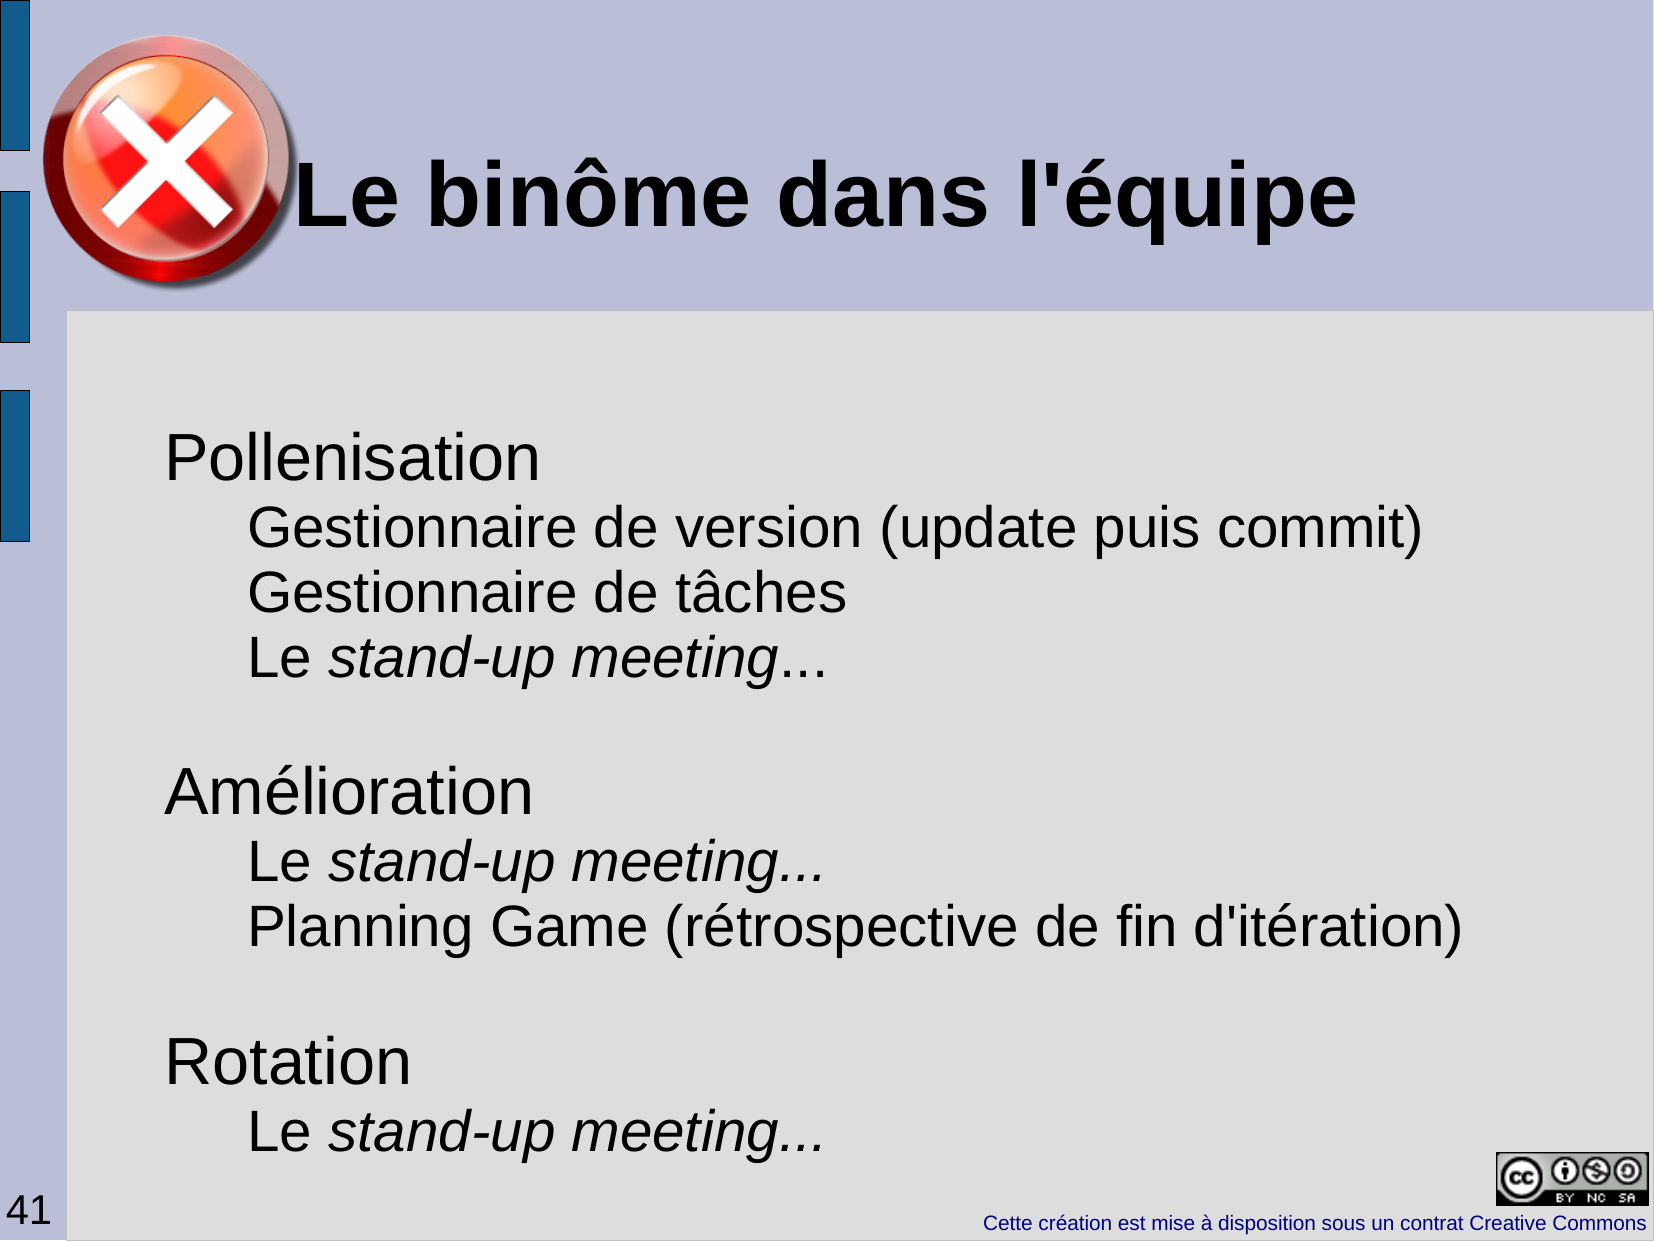

# Le binôme dans l'équipe
Pollenisation
Gestionnaire de version (update puis commit)
Gestionnaire de tâches
Le stand-up meeting...
Amélioration
Le stand-up meeting...
Planning Game (rétrospective de fin d'itération)
Rotation
Le stand-up meeting...